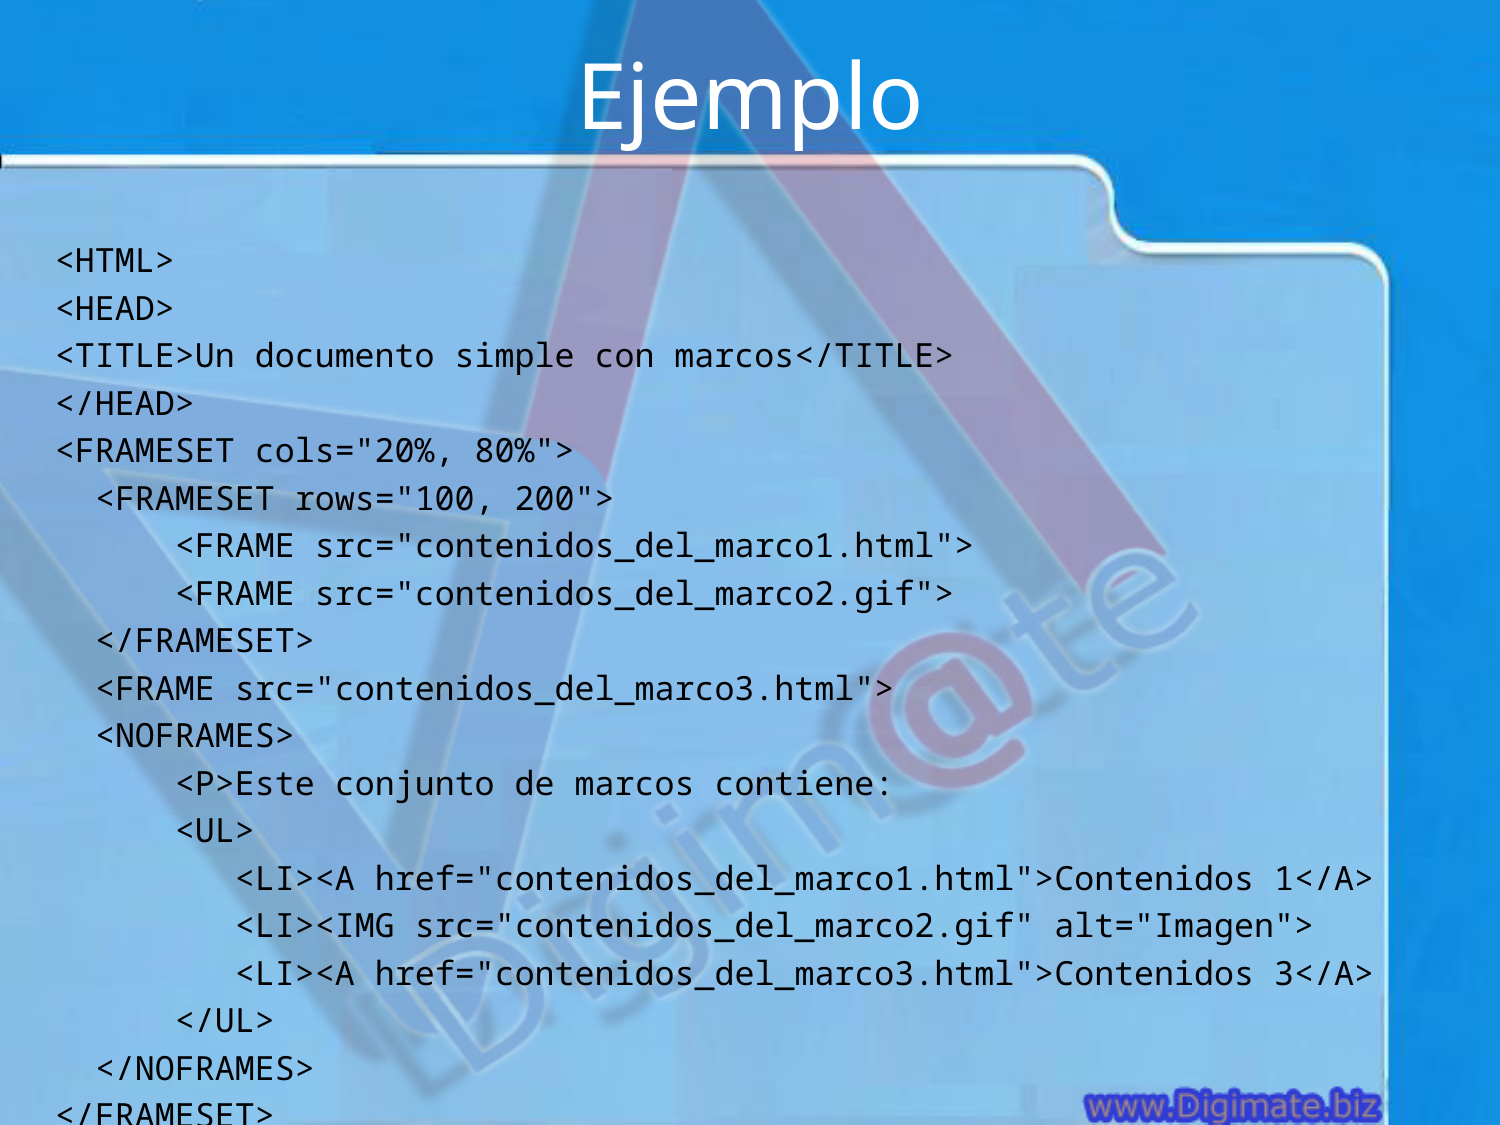

# Ejemplo
<HTML>
<HEAD>
<TITLE>Un documento simple con marcos</TITLE>
</HEAD>
<FRAMESET cols="20%, 80%">
 <FRAMESET rows="100, 200">
 <FRAME src="contenidos_del_marco1.html">
 <FRAME src="contenidos_del_marco2.gif">
 </FRAMESET>
 <FRAME src="contenidos_del_marco3.html">
 <NOFRAMES>
 <P>Este conjunto de marcos contiene:
 <UL>
 <LI><A href="contenidos_del_marco1.html">Contenidos 1</A>
 <LI><IMG src="contenidos_del_marco2.gif" alt="Imagen">
 <LI><A href="contenidos_del_marco3.html">Contenidos 3</A>
 </UL>
 </NOFRAMES>
</FRAMESET>
</HTML>